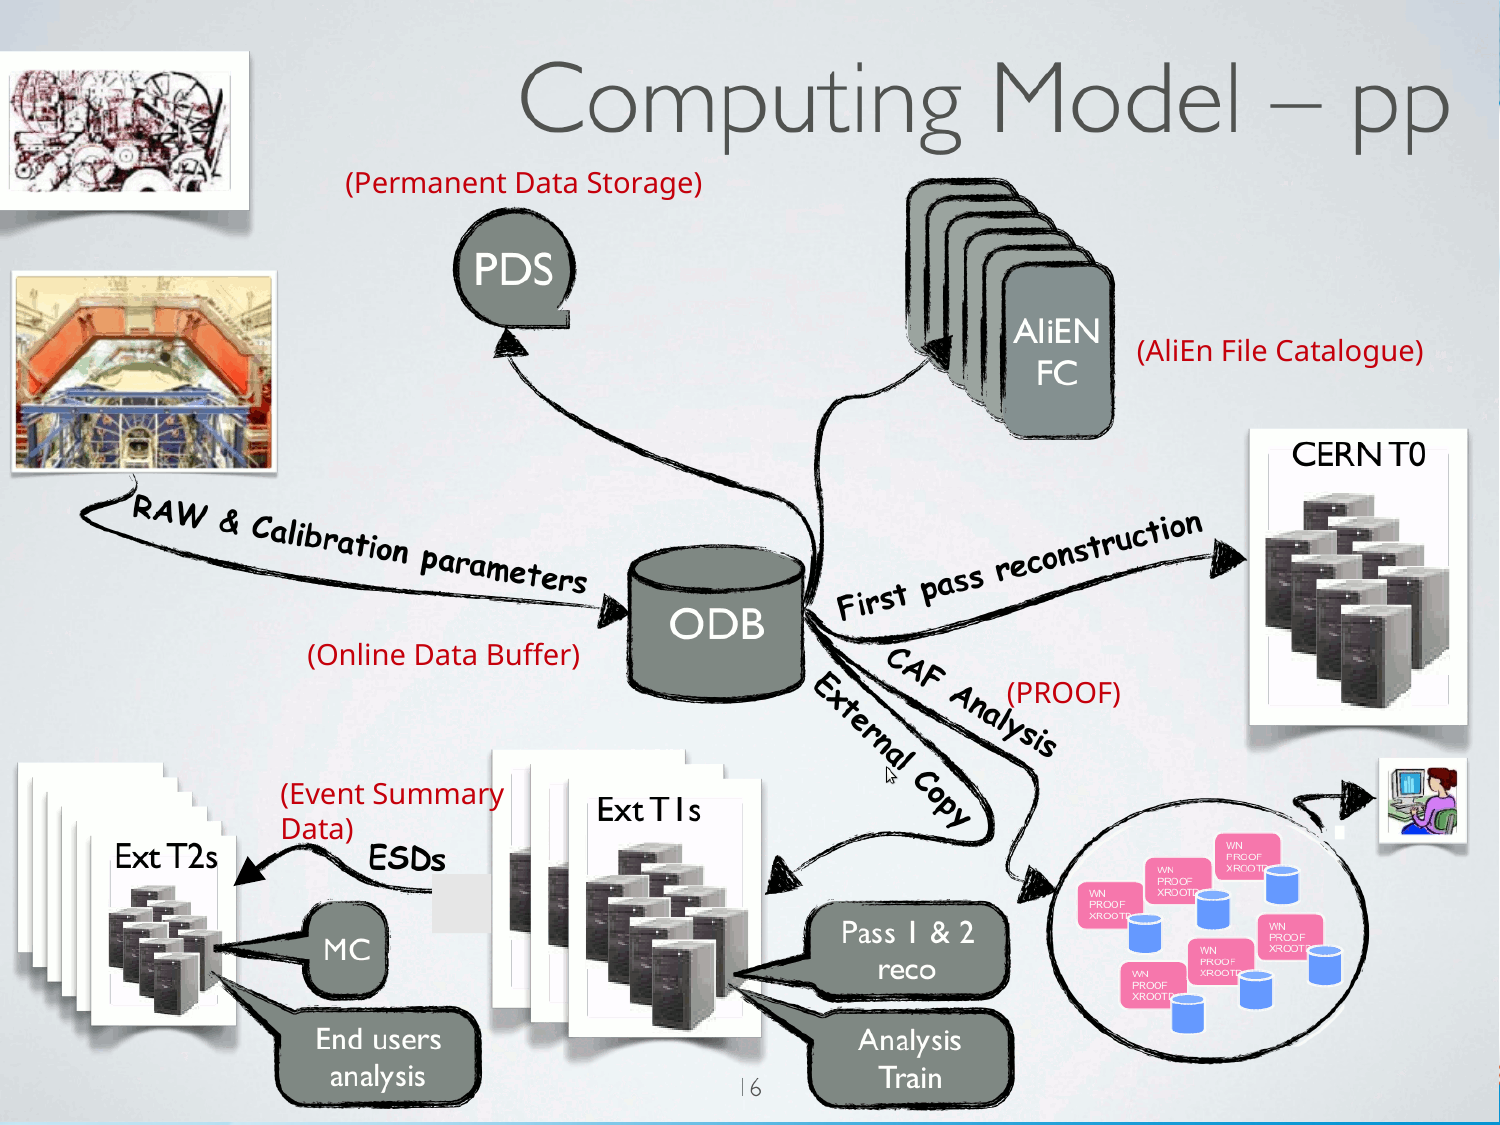

#
(Permanent Data Storage)
(AliEn File Catalogue)
(Online Data Buffer)
(PROOF)
(Event Summary
Data)
6
R. Vernet